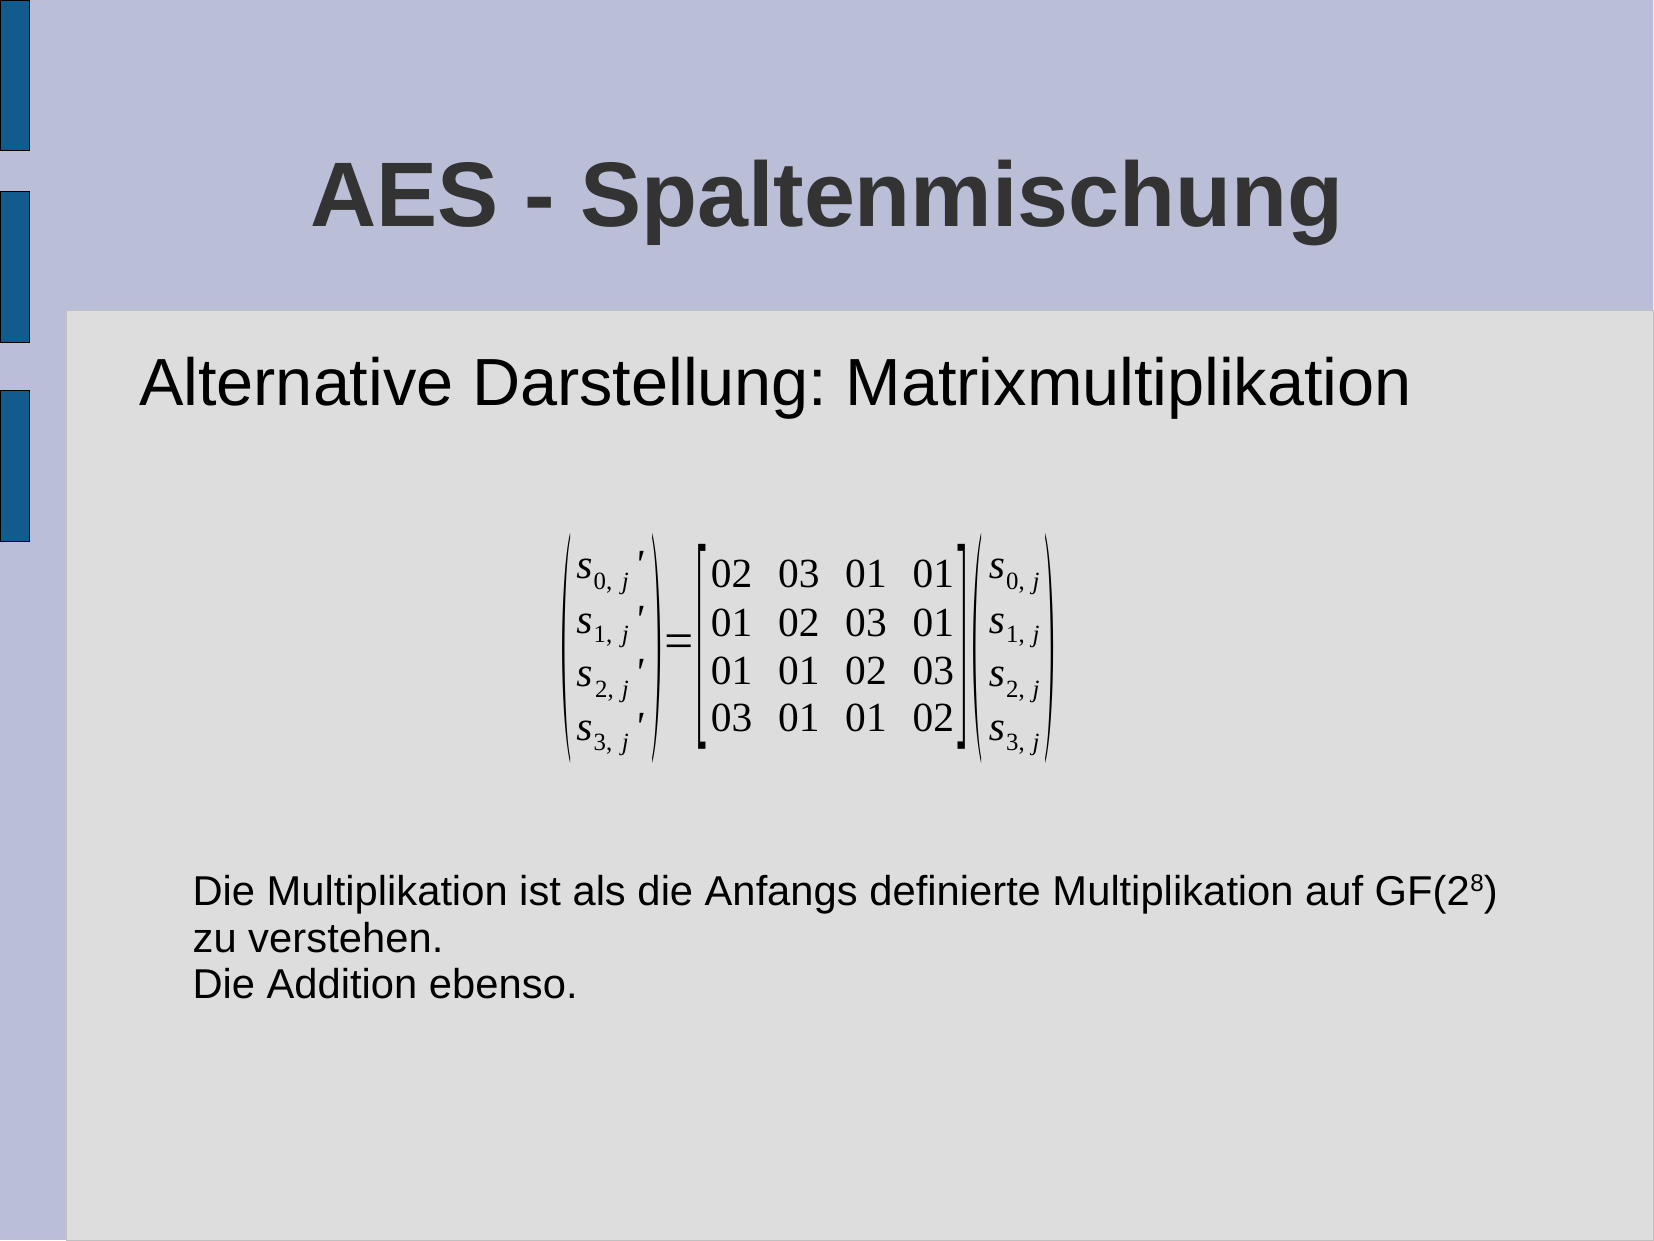

# AES - Spaltenmischung
Alternative Darstellung: Matrixmultiplikation
Die Multiplikation ist als die Anfangs definierte Multiplikation auf GF(28) zu verstehen.
Die Addition ebenso.